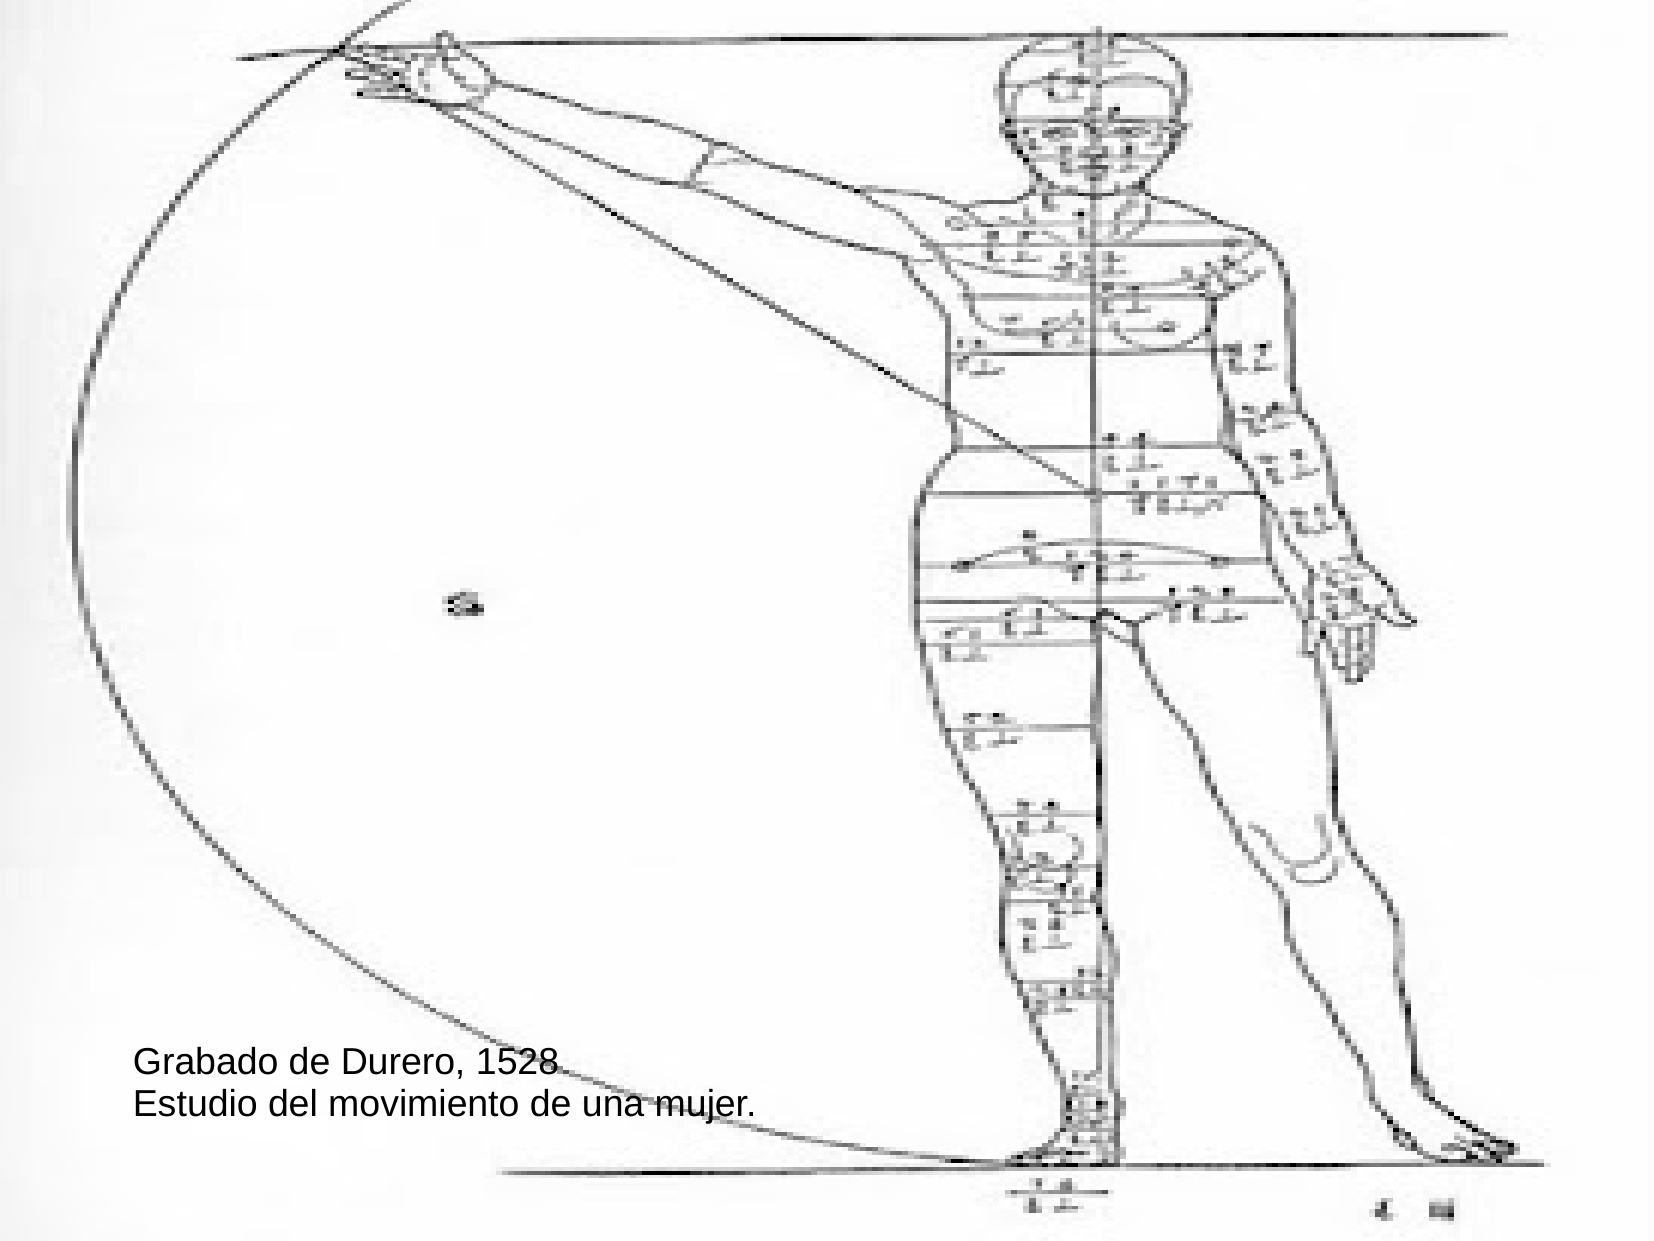

Grabado de Durero, 1528
Estudio del movimiento de una mujer.